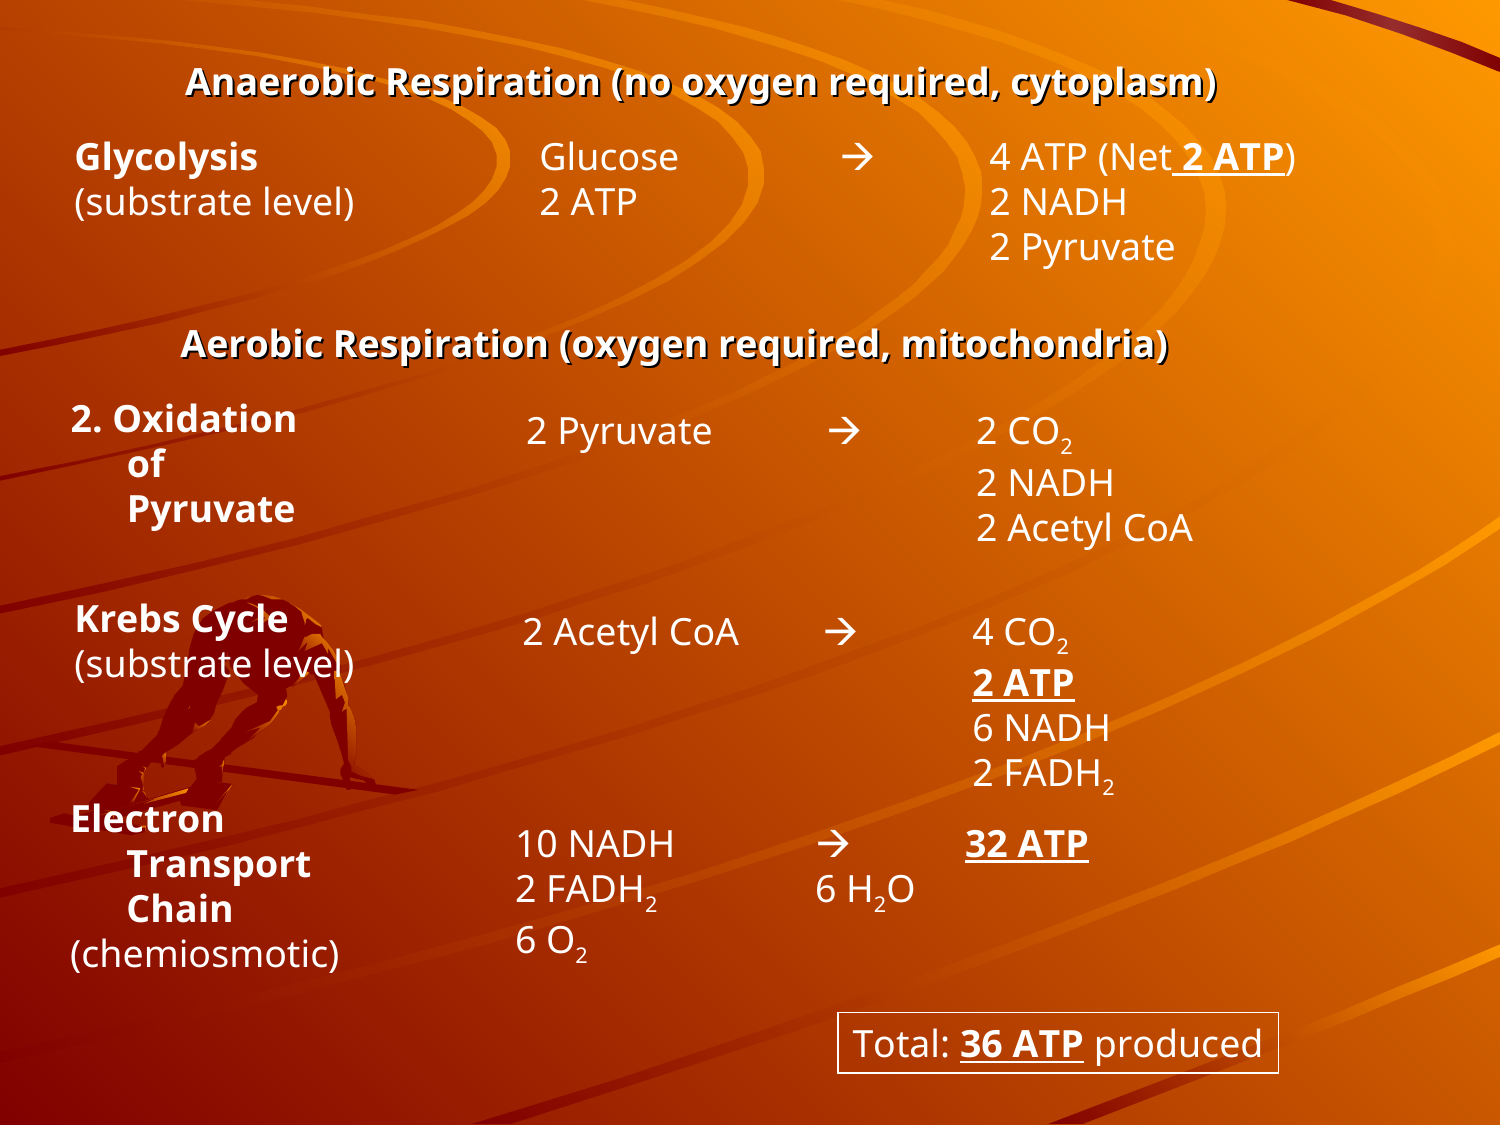

Anaerobic Respiration (no oxygen required, cytoplasm)
Glycolysis
(substrate level)
Glucose			4 ATP (Net 2 ATP)
2 ATP			2 NADH
			2 Pyruvate
Aerobic Respiration (oxygen required, mitochondria)
2. Oxidation
	of
	Pyruvate
2 Pyruvate		2 CO2
			2 NADH
			2 Acetyl CoA
Krebs Cycle
(substrate level)
2 Acetyl CoA		4 CO2
			2 ATP
			6 NADH
			2 FADH2
Electron
	Transport
	Chain
(chemiosmotic)
10 NADH		32 ATP
2 FADH2		6 H2O
6 O2
Total: 36 ATP produced